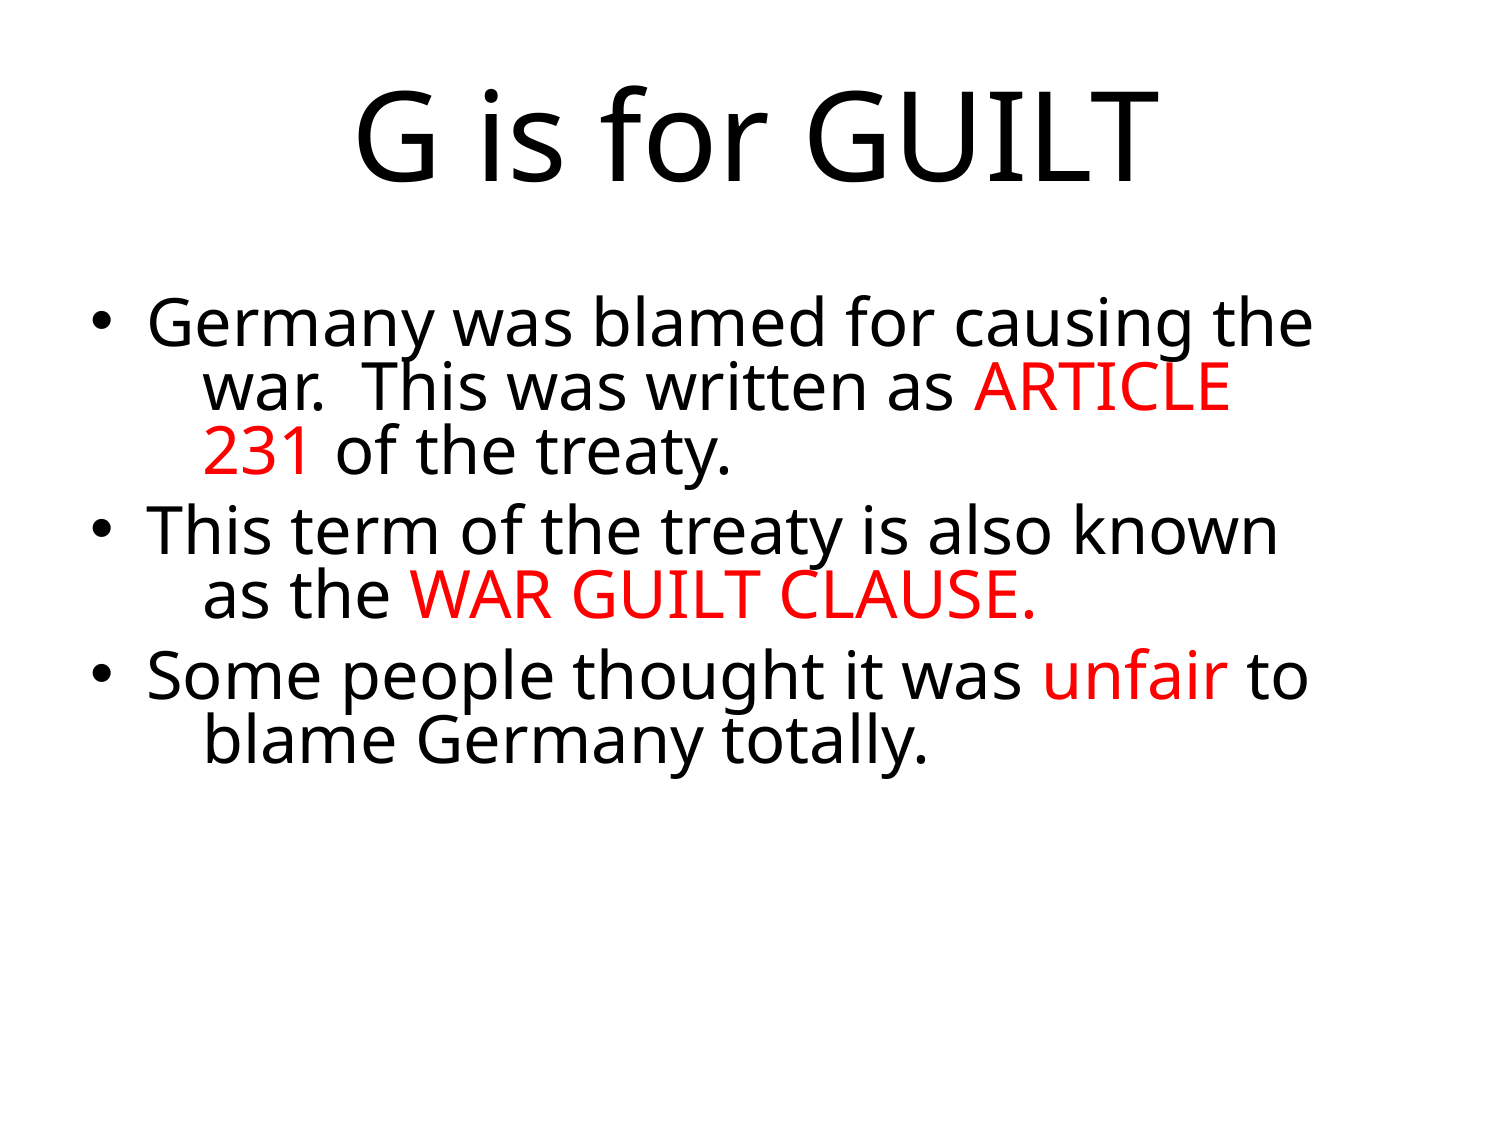

# G is for GUILT
Germany was blamed for causing the war. This was written as ARTICLE 231 of the treaty.
This term of the treaty is also known as the WAR GUILT CLAUSE.
Some people thought it was unfair to blame Germany totally.